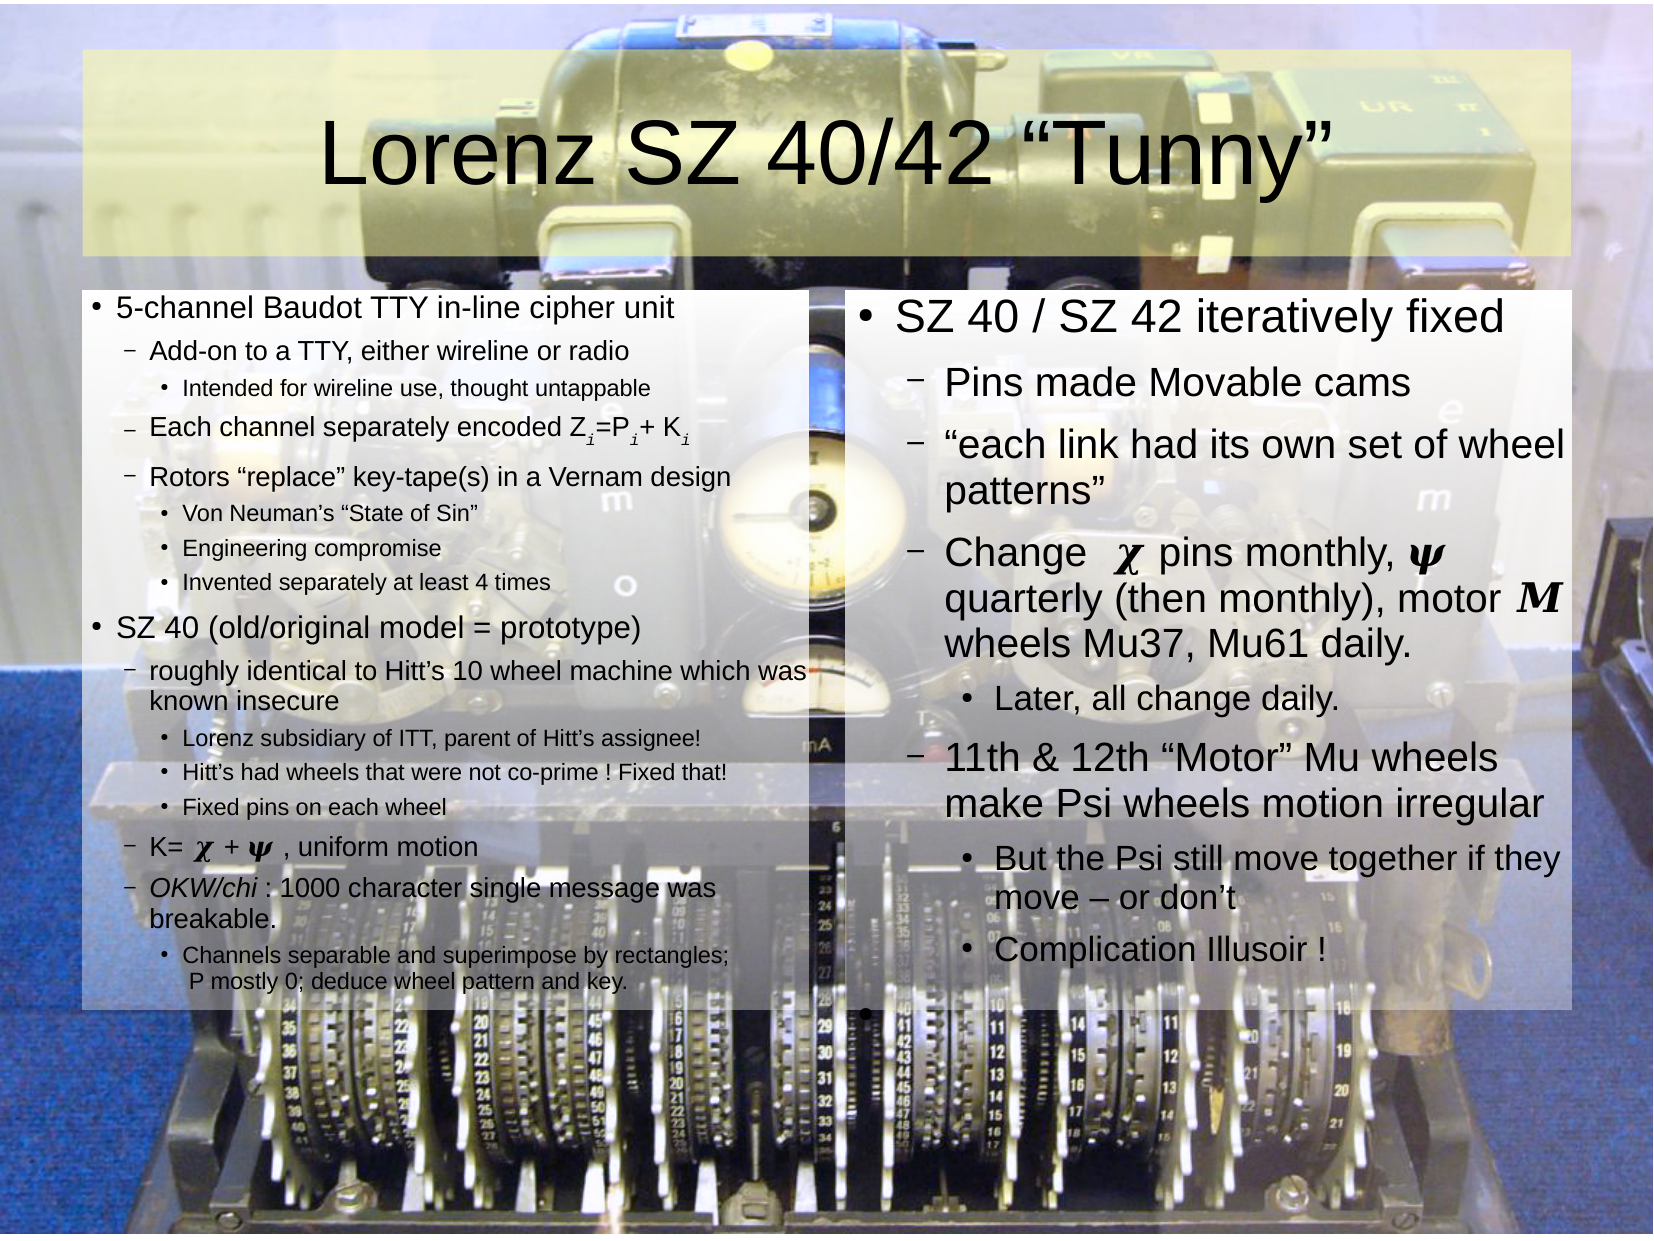

# Lorenz SZ 40/42 “Tunny”
5-channel Baudot TTY in-line cipher unit
Add-on to a TTY, either wireline or radio
Intended for wireline use, thought untappable
Each channel separately encoded Zi=Pi+ Ki
Rotors “replace” key-tape(s) in a Vernam design
Von Neuman’s “State of Sin”
Engineering compromise
Invented separately at least 4 times
SZ 40 (old/original model = prototype)
roughly identical to Hitt’s 10 wheel machine which was known insecure
Lorenz subsidiary of ITT, parent of Hitt’s assignee!
Hitt’s had wheels that were not co-prime ! Fixed that!
Fixed pins on each wheel
K= 𝝌 + 𝝍 , uniform motion
OKW/chi : 1000 character single message was breakable.
Channels separable and superimpose by rectangles;
 P mostly 0; deduce wheel pattern and key.
SZ 40 / SZ 42 iteratively fixed
Pins made Movable cams
“each link had its own set of wheel patterns”
Change 𝝌 pins monthly, 𝝍 quarterly (then monthly), motor 𝜧 wheels Mu37, Mu61 daily.
Later, all change daily.
11th & 12th “Motor” Mu wheels make Psi wheels motion irregular
But the Psi still move together if they move – or don’t
Complication Illusoir !